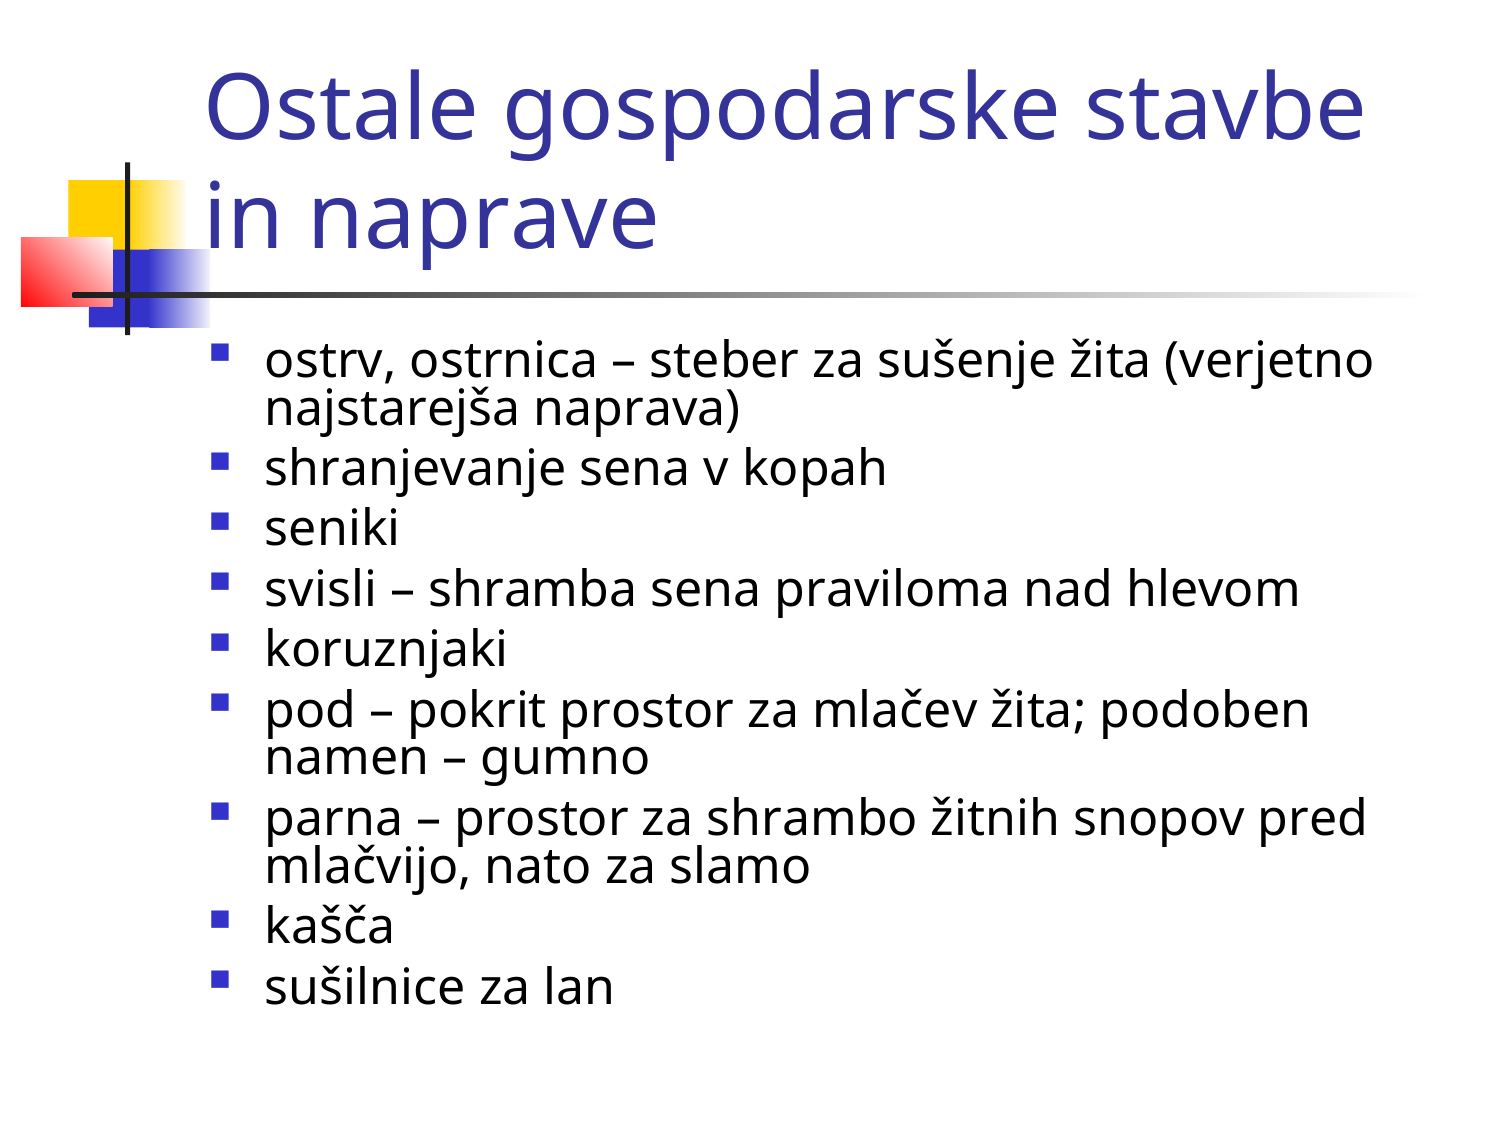

# Ostale gospodarske stavbe in naprave
ostrv, ostrnica – steber za sušenje žita (verjetno najstarejša naprava)
shranjevanje sena v kopah
seniki
svisli – shramba sena praviloma nad hlevom
koruznjaki
pod – pokrit prostor za mlačev žita; podoben namen – gumno
parna – prostor za shrambo žitnih snopov pred mlačvijo, nato za slamo
kašča
sušilnice za lan